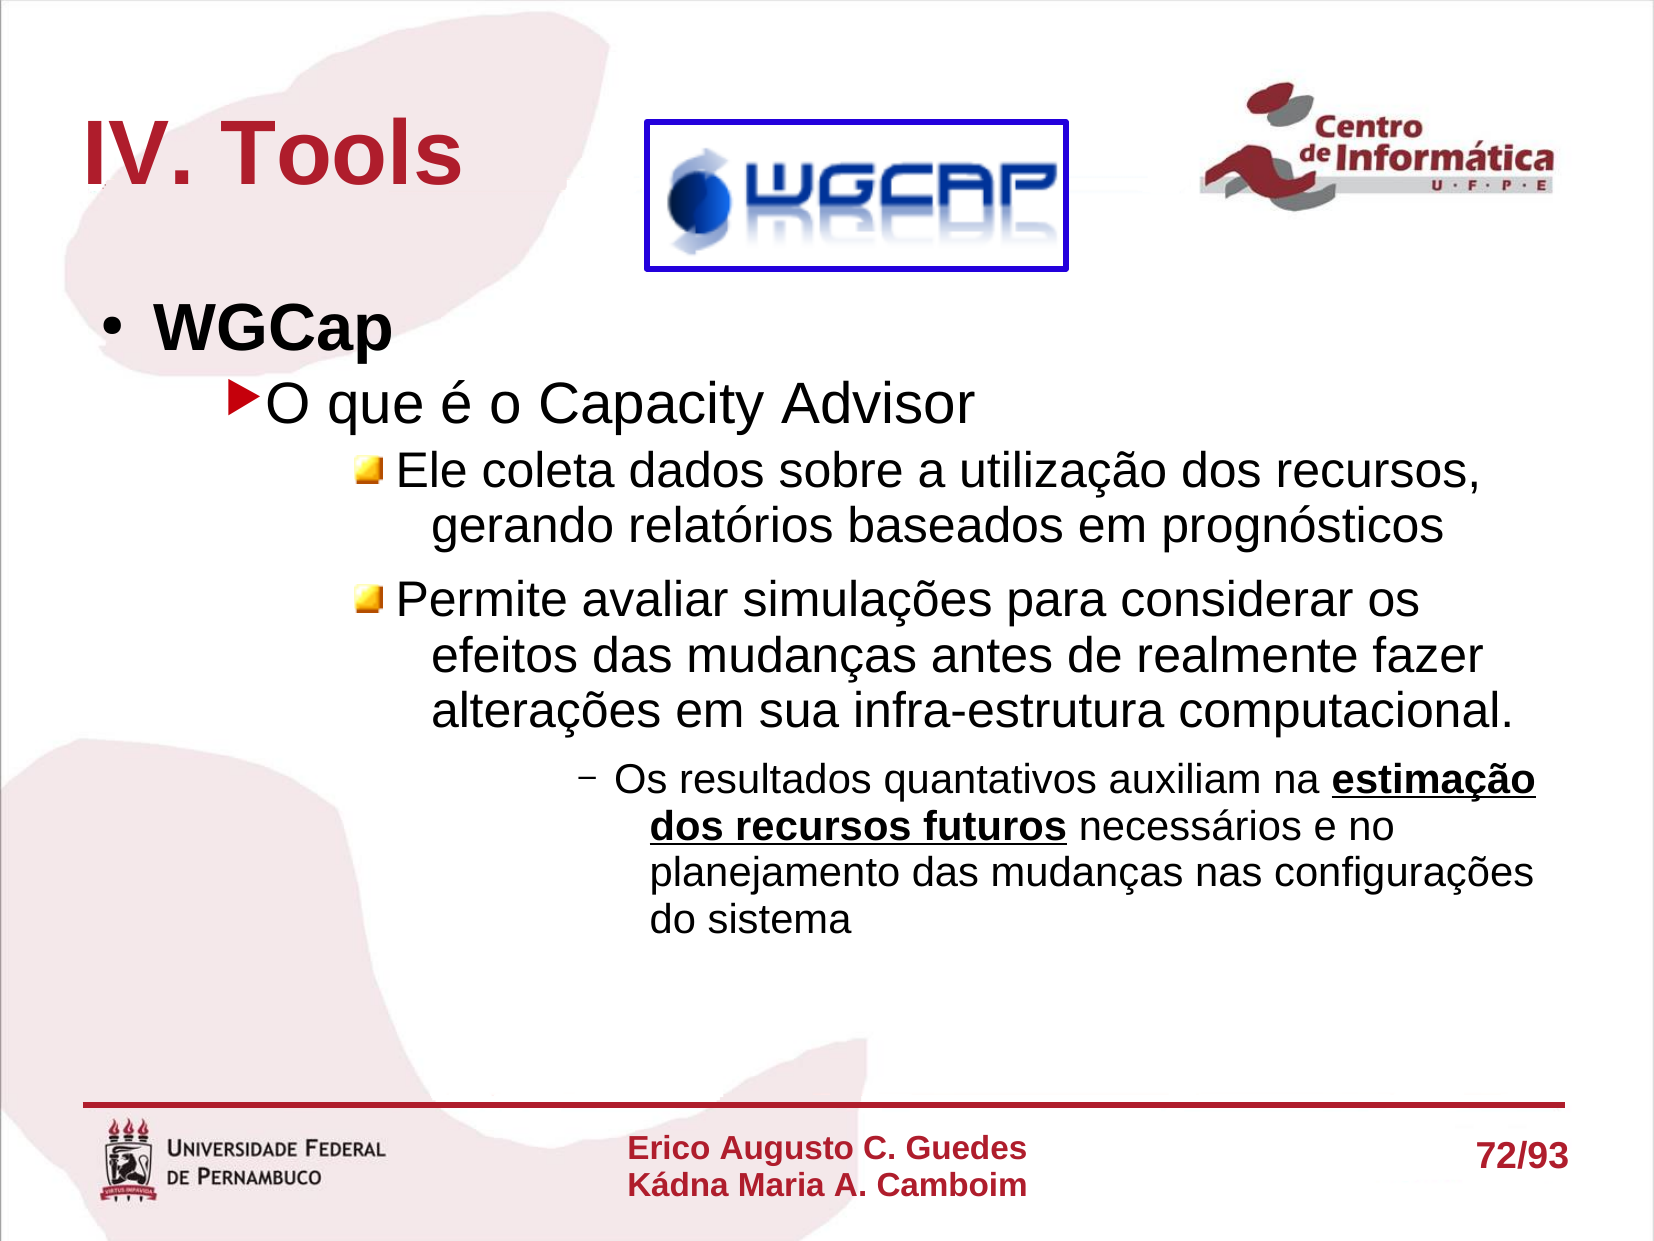

# IV. Tools
WGCap
O que é o Capacity Advisor
Ele coleta dados sobre a utilização dos recursos, gerando relatórios baseados em prognósticos
Permite avaliar simulações para considerar os efeitos das mudanças antes de realmente fazer alterações em sua infra-estrutura computacional.
Os resultados quantativos auxiliam na estimação dos recursos futuros necessários e no planejamento das mudanças nas configurações do sistema